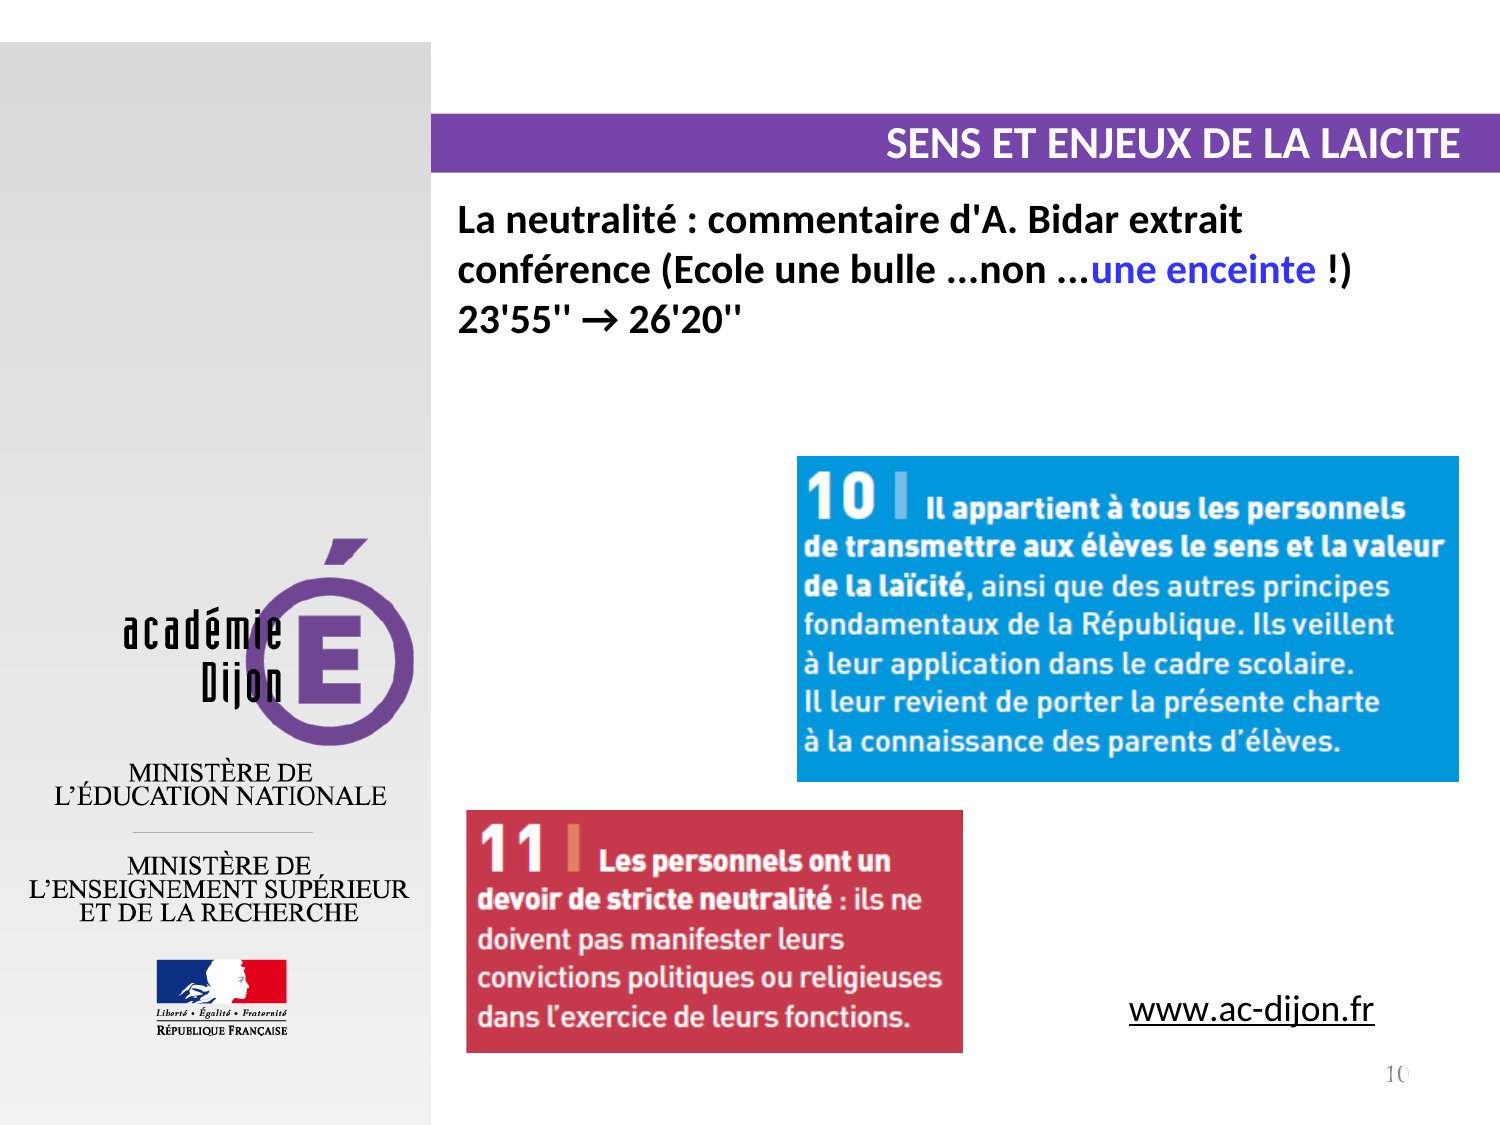

SENS ET ENJEUX DE LA LAICITE
La neutralité : commentaire d'A. Bidar extrait conférence (Ecole une bulle ...non ...une enceinte !)
23'55'' → 26'20''
10